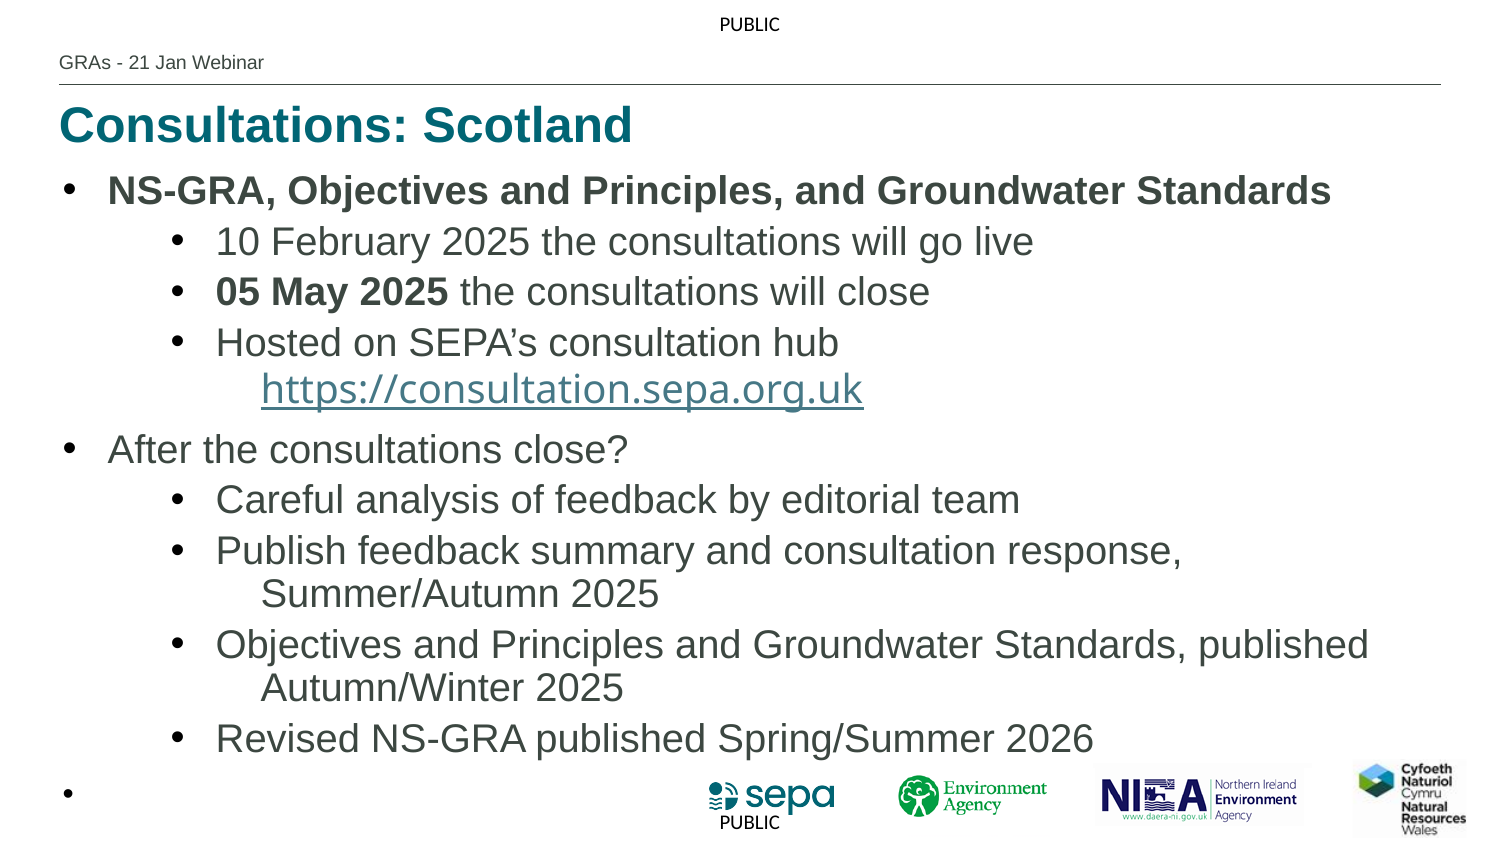

GRAs - 21 Jan Webinar
# Consultations: Scotland
NS-GRA, Objectives and Principles, and Groundwater Standards
10 February 2025 the consultations will go live
05 May 2025 the consultations will close
Hosted on SEPA’s consultation hub https://consultation.sepa.org.uk
After the consultations close?
Careful analysis of feedback by editorial team
Publish feedback summary and consultation response, Summer/Autumn 2025
Objectives and Principles and Groundwater Standards, published Autumn/Winter 2025
Revised NS-GRA published Spring/Summer 2026